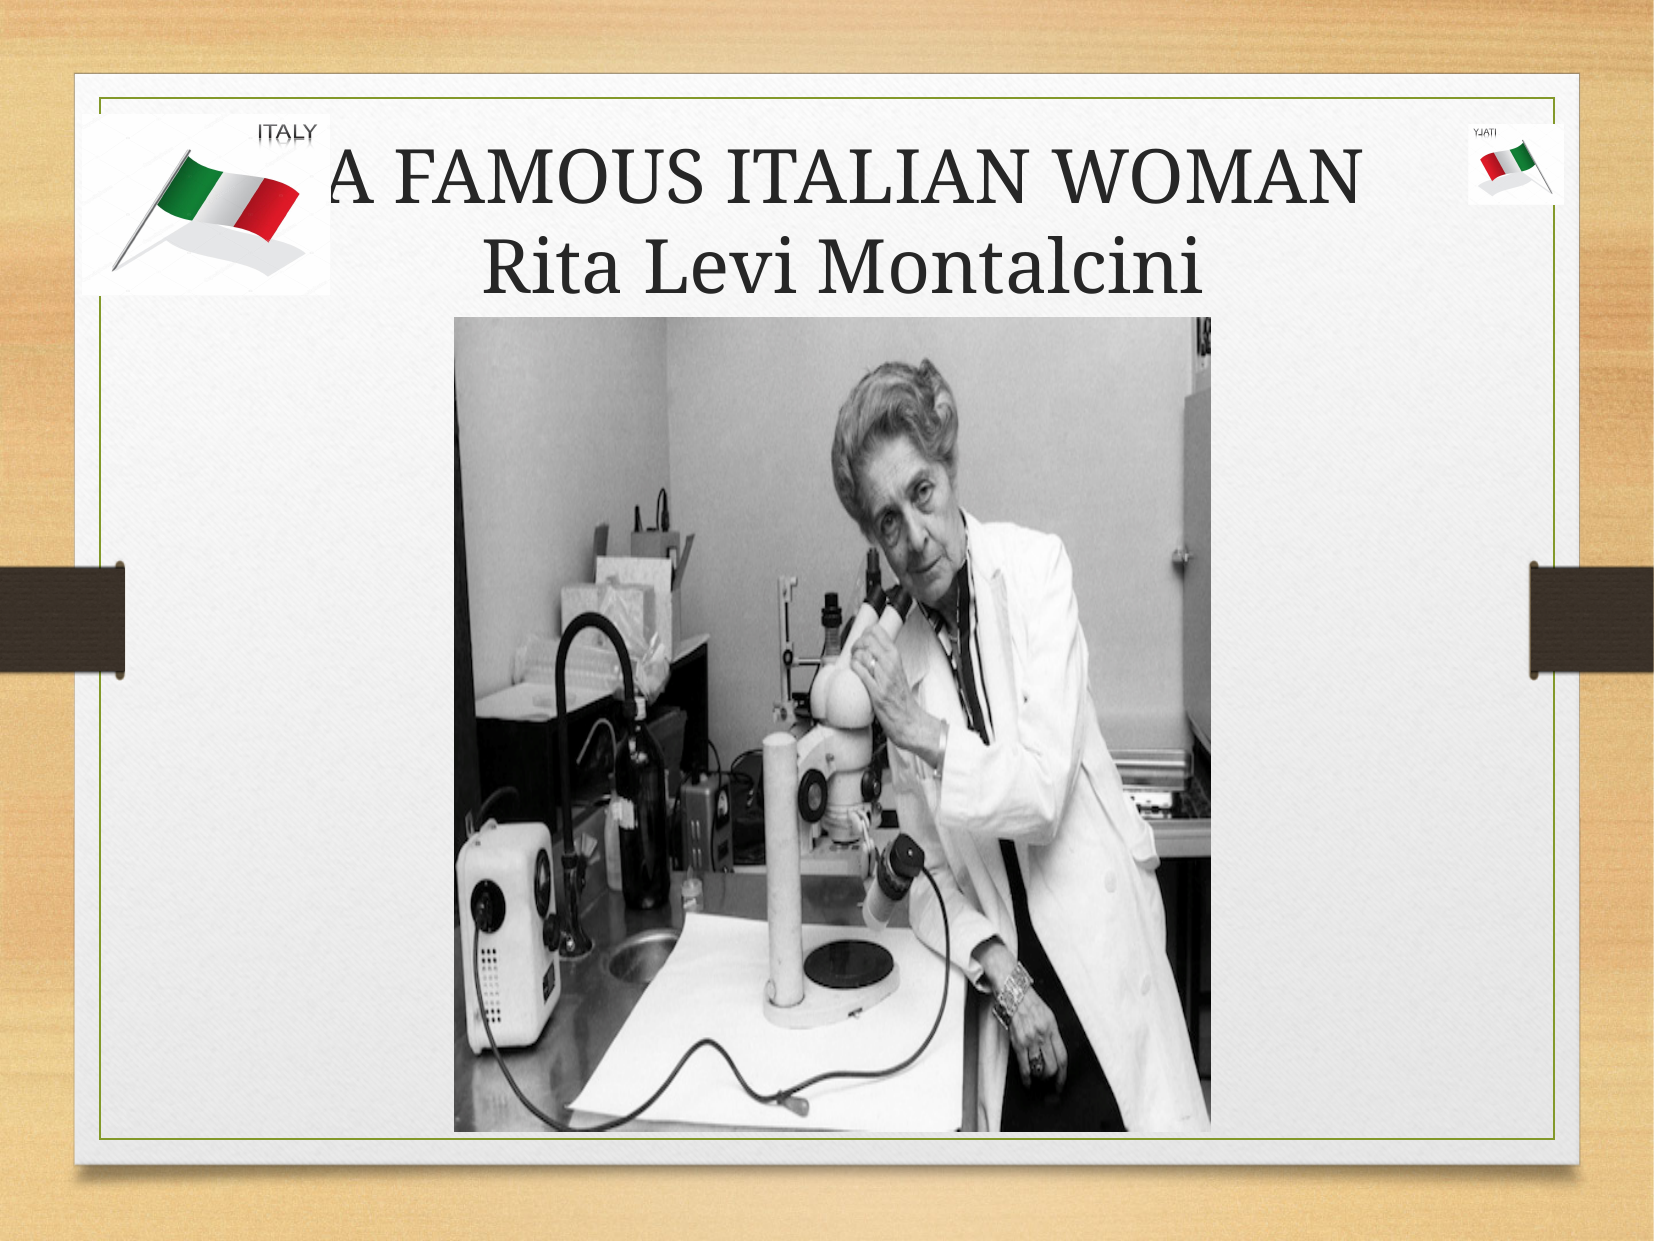

# A FAMOUS ITALIAN WOMAN Rita Levi Montalcini